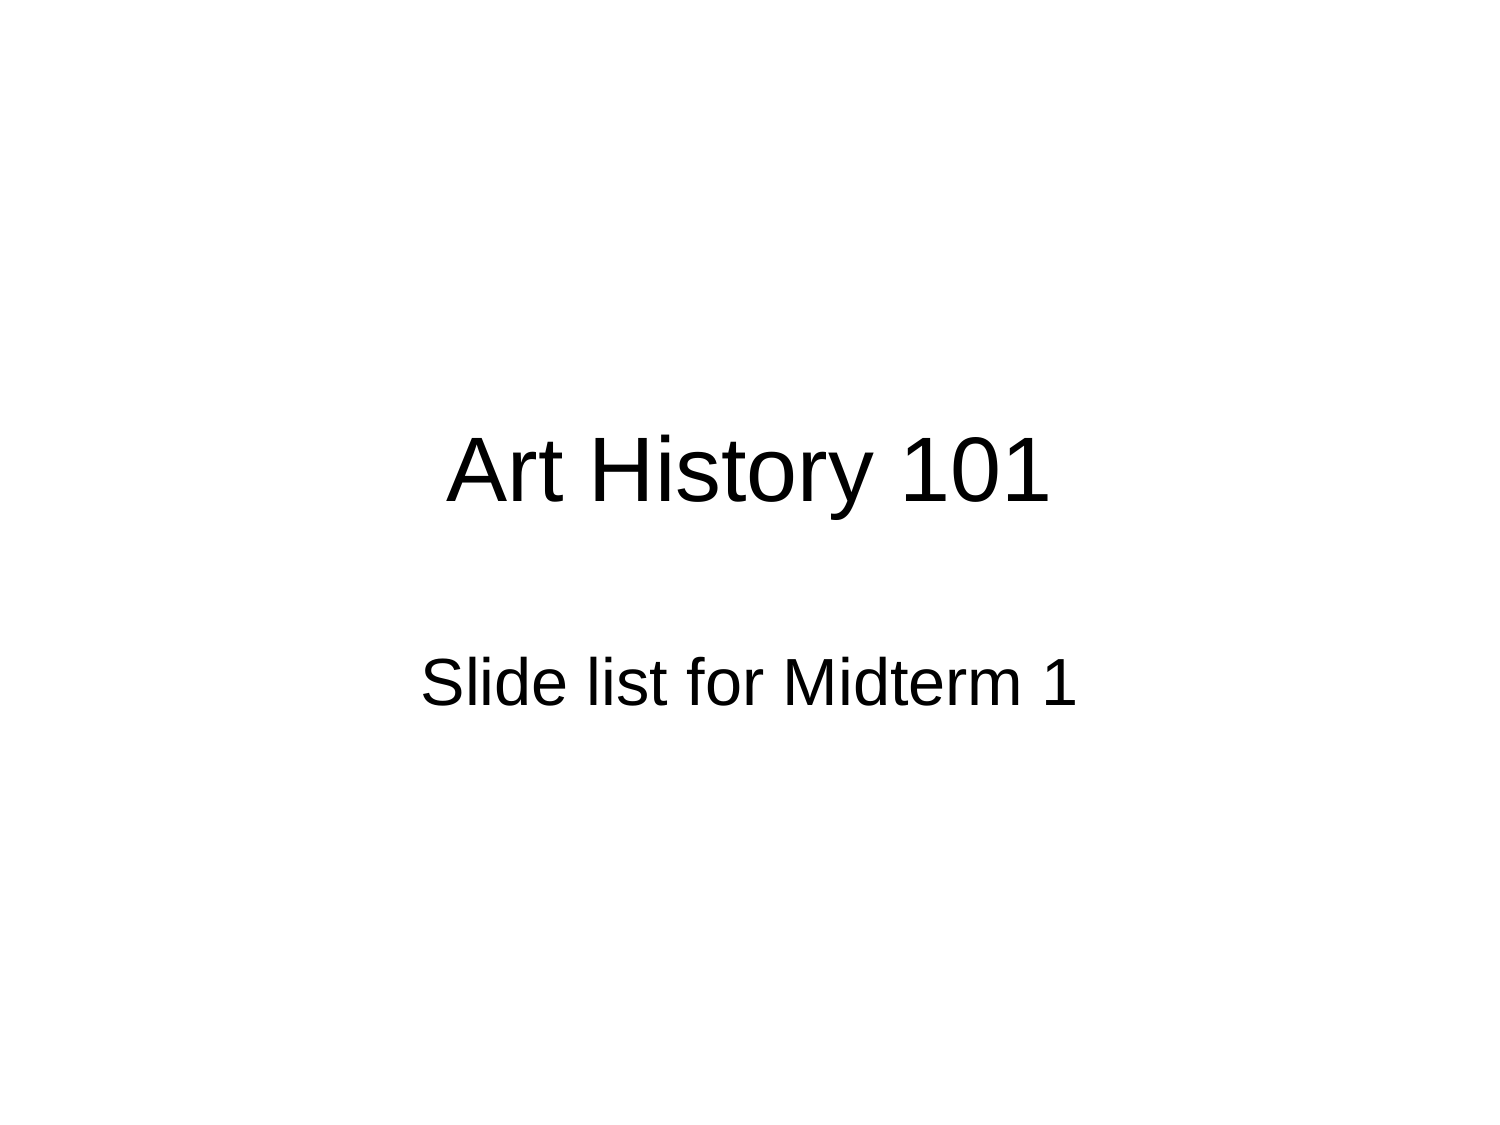

# Art History 101
Slide list for Midterm 1